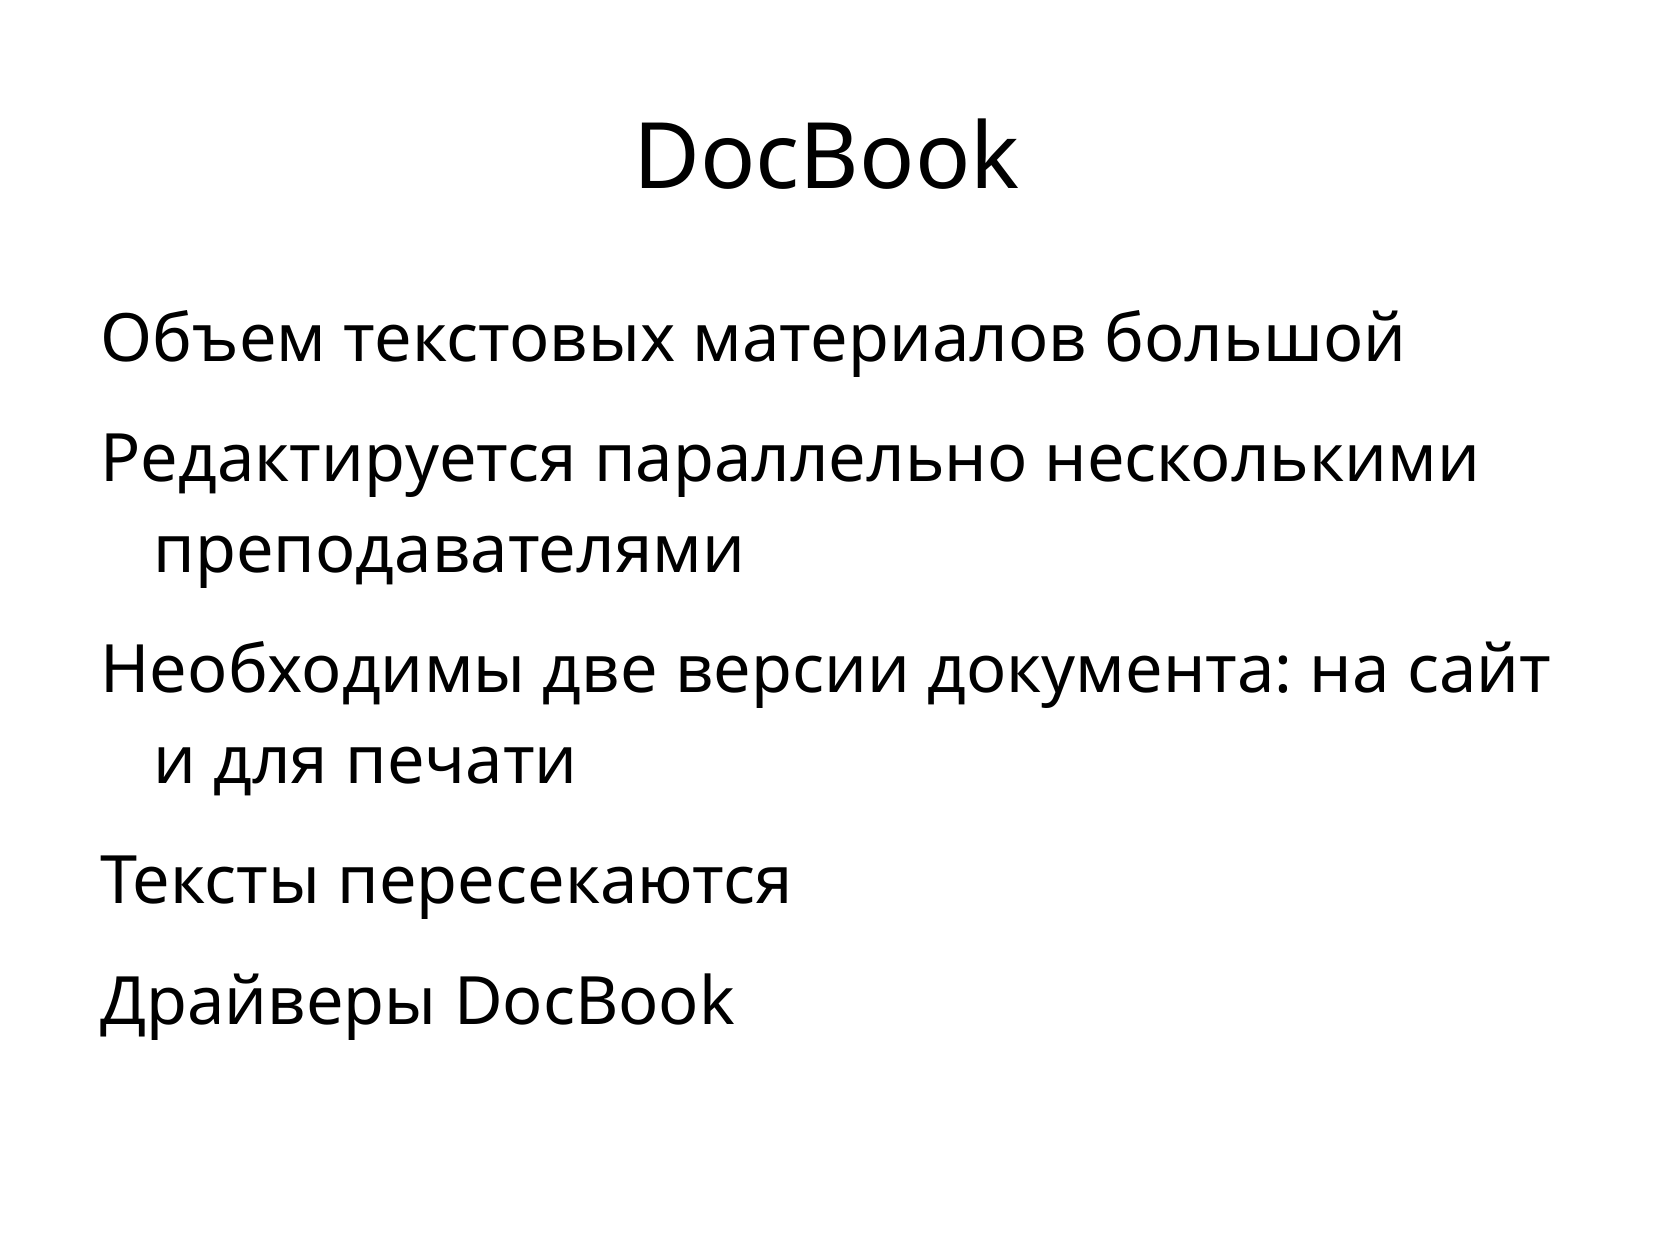

# DocBook
Объем текстовых материалов большой
Редактируется параллельно несколькими преподавателями
Необходимы две версии документа: на сайт и для печати
Тексты пересекаются
Драйверы DocBook